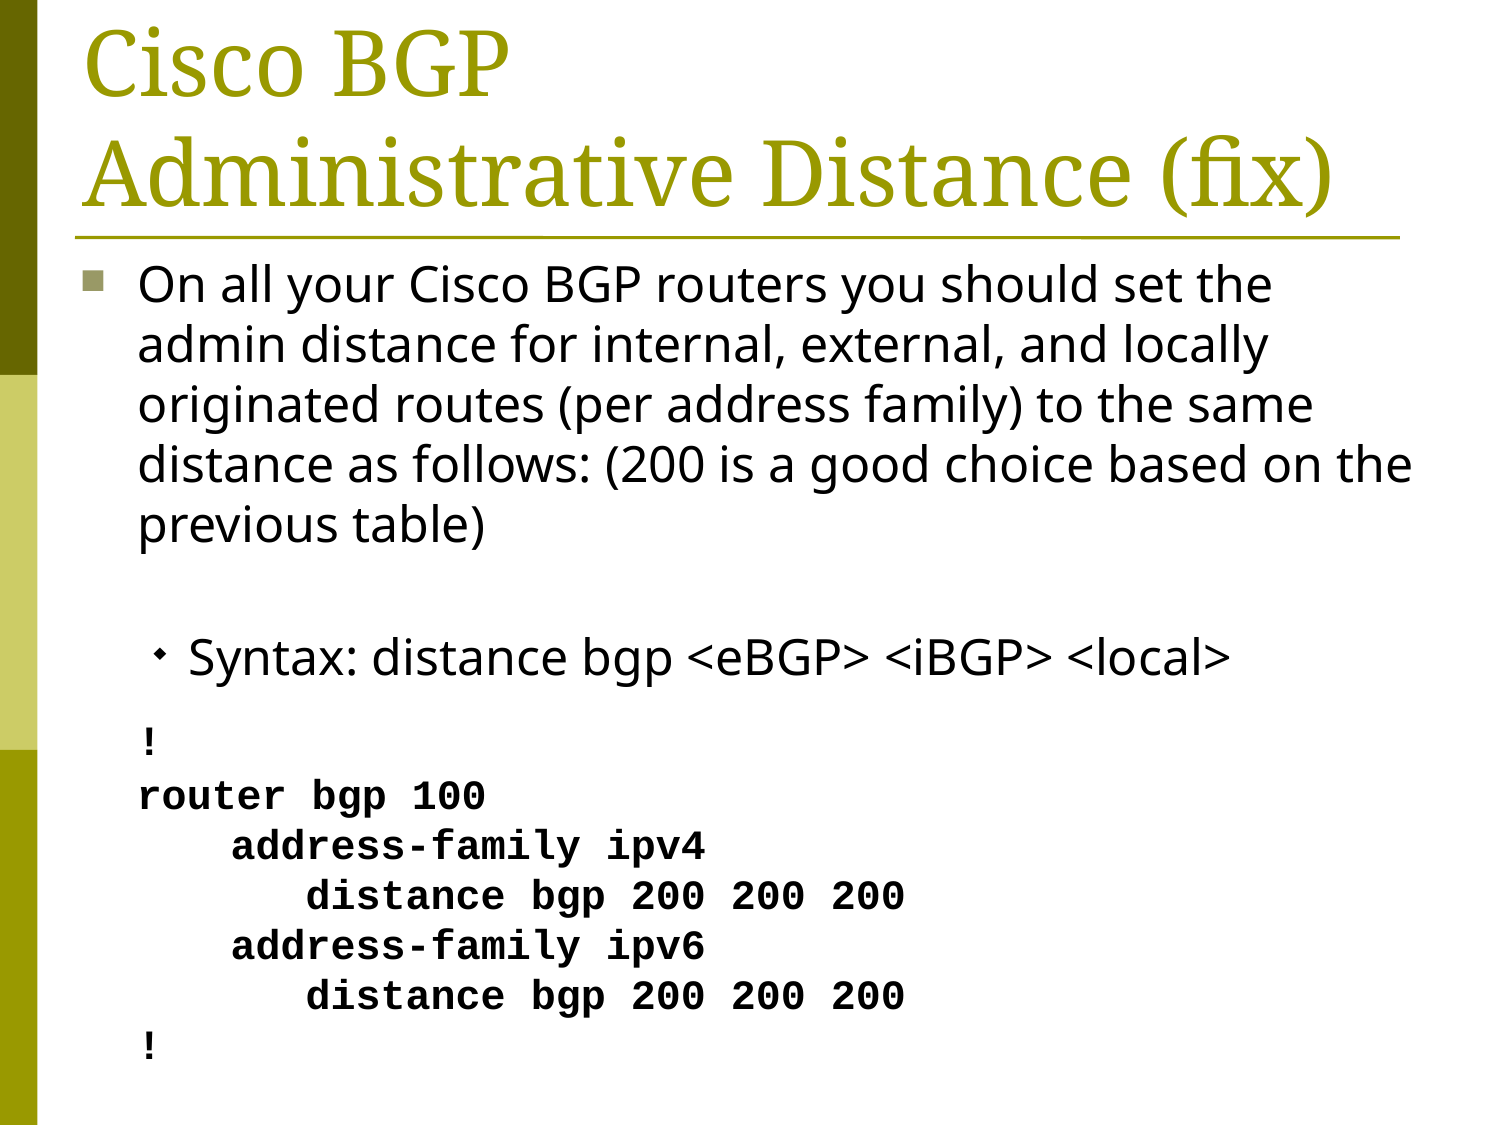

# Cisco BGP Administrative Distance (fix)
On all your Cisco BGP routers you should set the admin distance for internal, external, and locally originated routes (per address family) to the same distance as follows: (200 is a good choice based on the previous table)
Syntax: distance bgp <eBGP> <iBGP> <local>
	!
	router bgp 100
			address-family ipv4
				distance bgp 200 200 200
			address-family ipv6
				distance bgp 200 200 200
	!